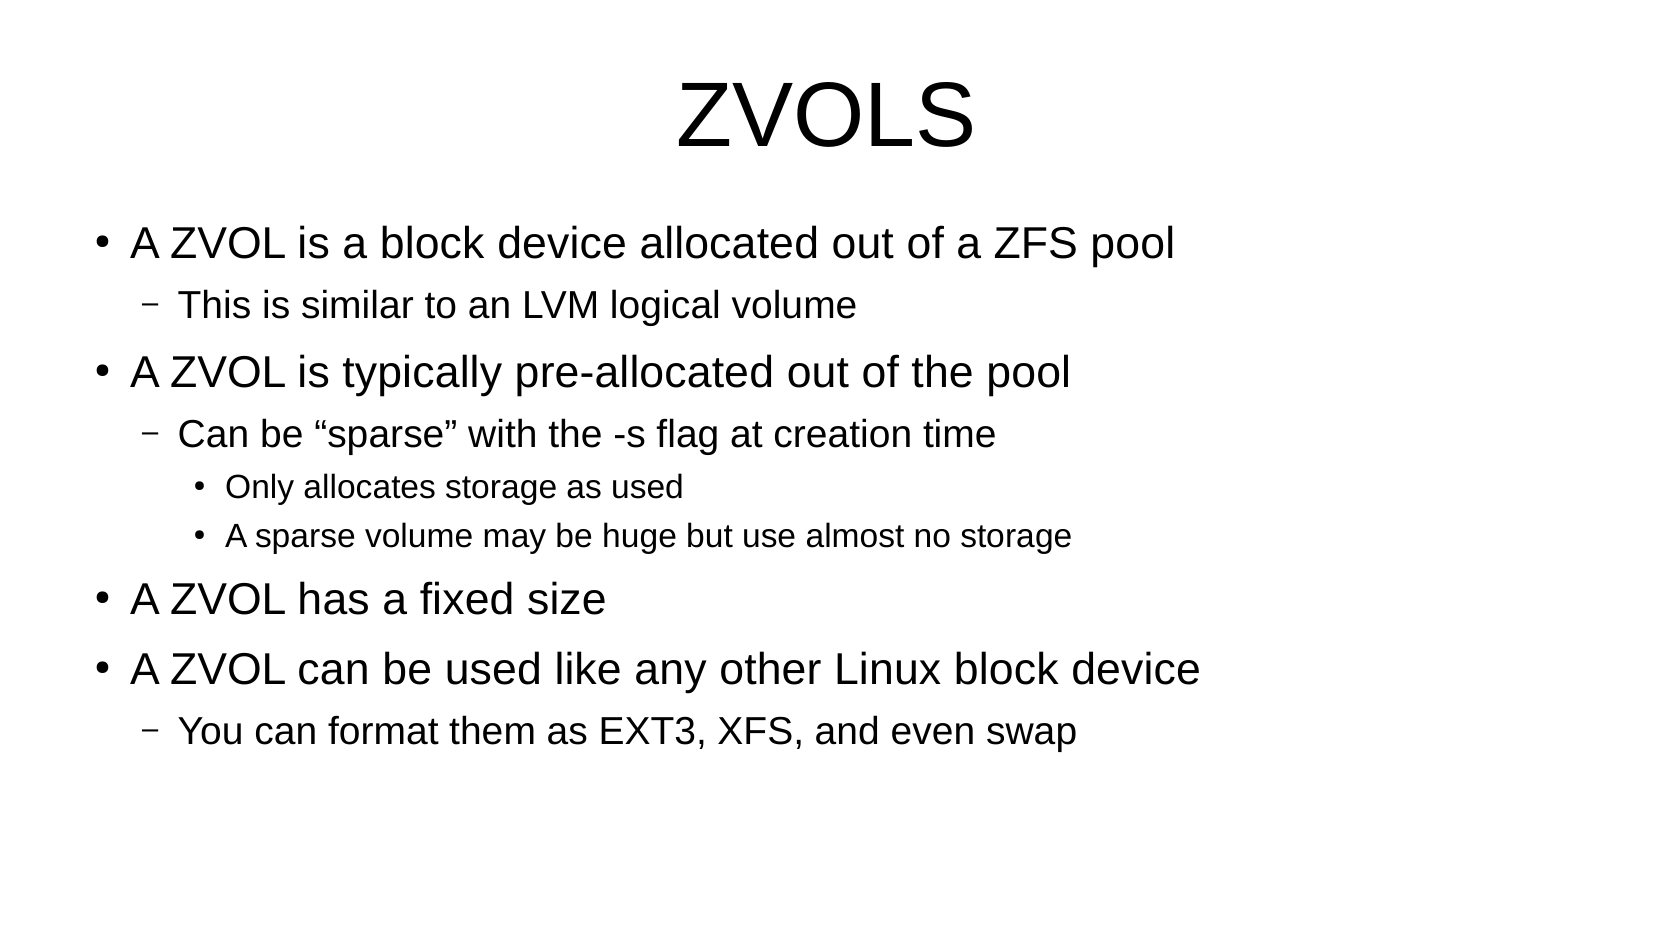

# ZVOLS
A ZVOL is a block device allocated out of a ZFS pool
This is similar to an LVM logical volume
A ZVOL is typically pre-allocated out of the pool
Can be “sparse” with the -s flag at creation time
Only allocates storage as used
A sparse volume may be huge but use almost no storage
A ZVOL has a fixed size
A ZVOL can be used like any other Linux block device
You can format them as EXT3, XFS, and even swap